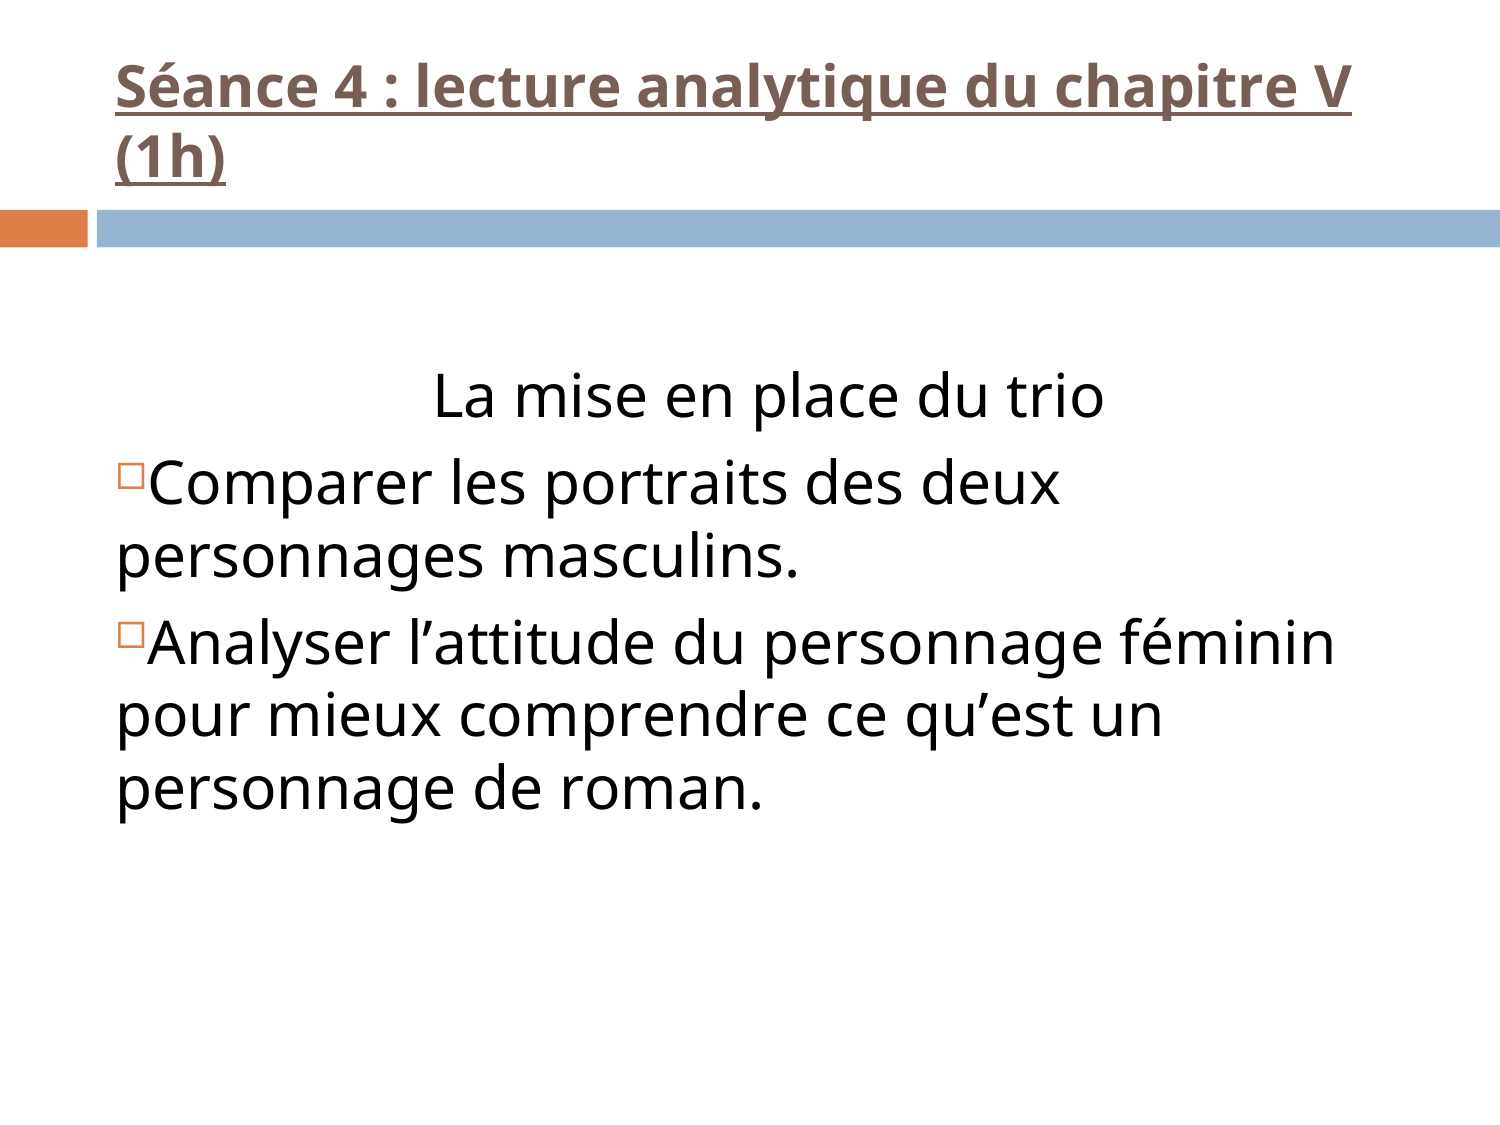

# Séance 4 : lecture analytique du chapitre V (1h)
La mise en place du trio
Comparer les portraits des deux personnages masculins.
Analyser l’attitude du personnage féminin pour mieux comprendre ce qu’est un personnage de roman.